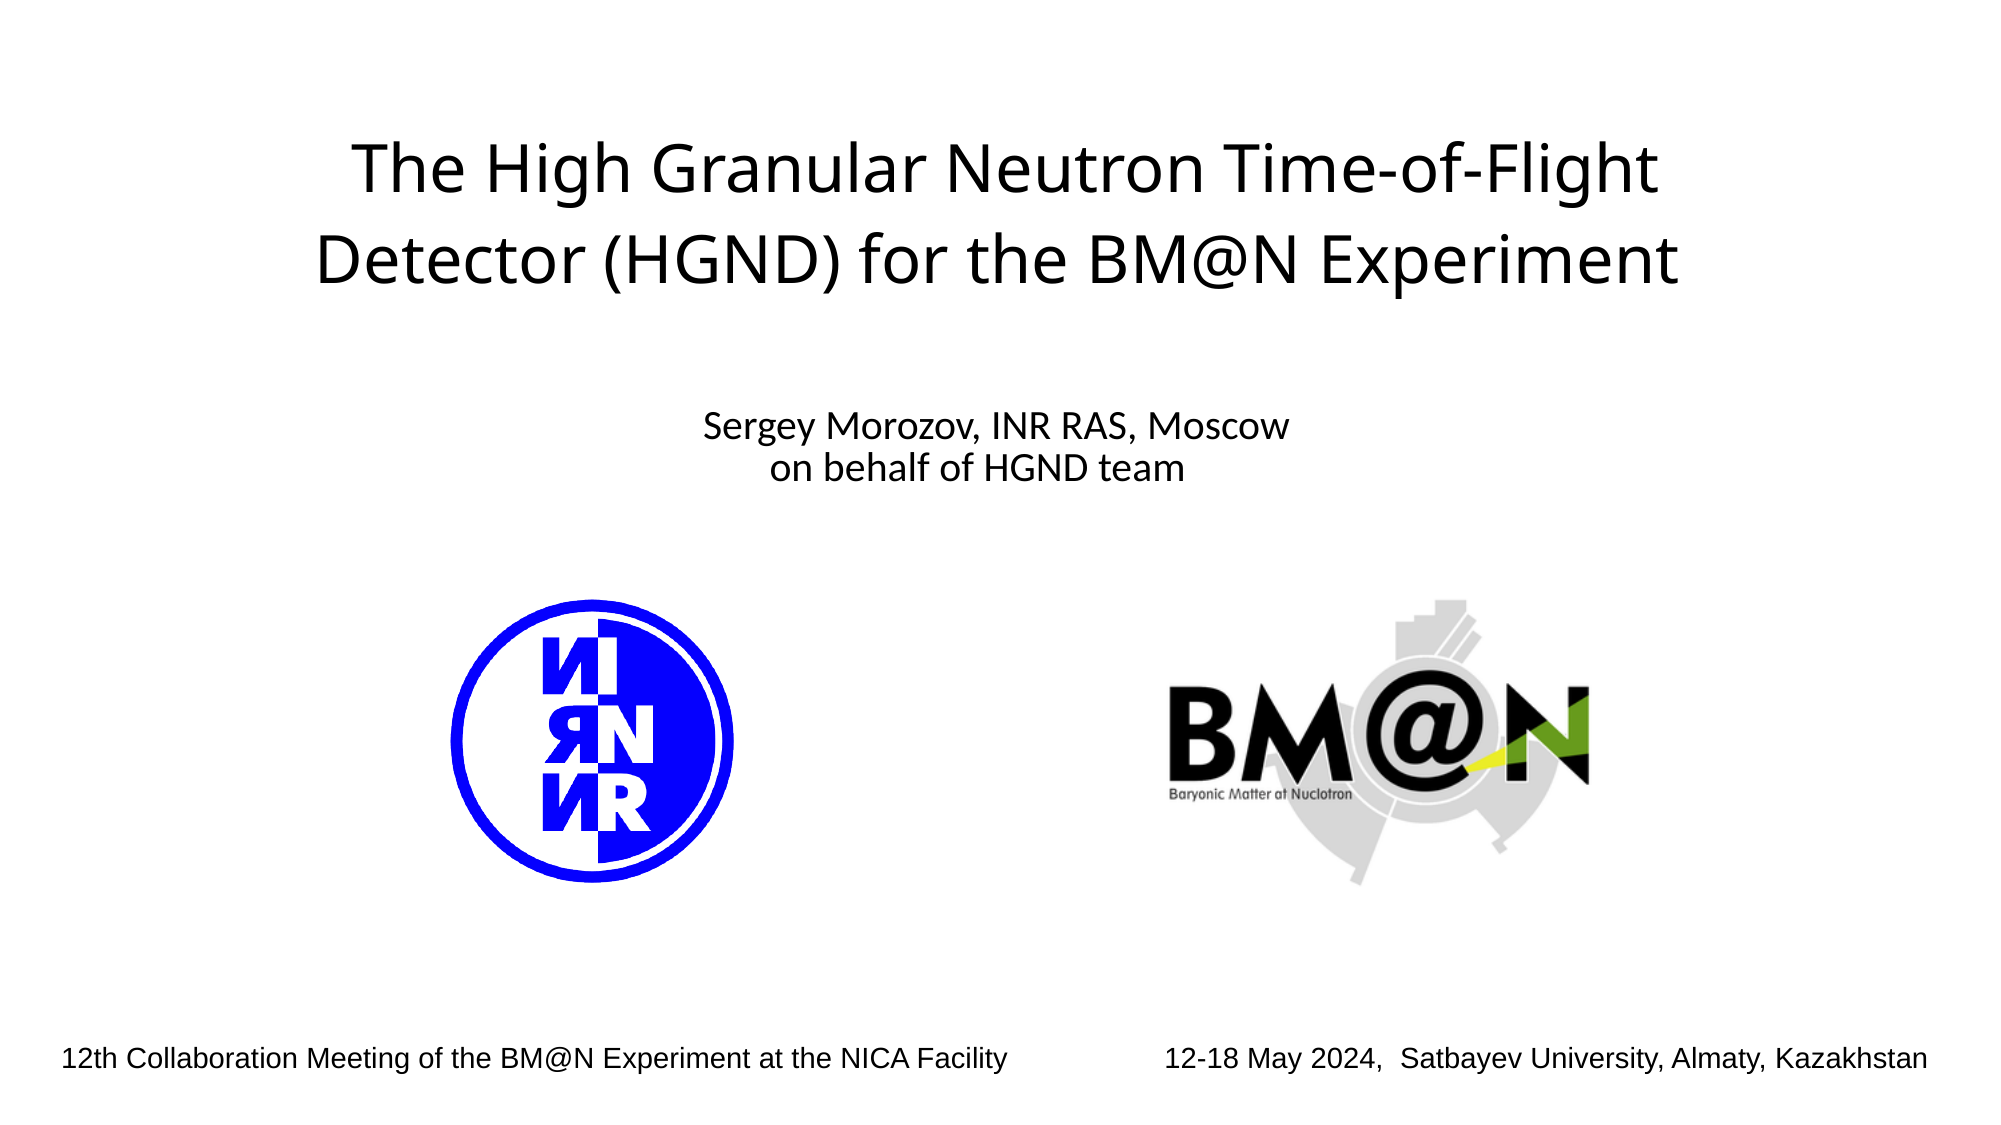

The High Granular Neutron Time-of-Flight
Detector (HGND) for the BM@N Experiment
 Sergey Morozov, INR RAS, Moscow
 on behalf of HGND team
12th Collaboration Meeting of the BM@N Experiment at the NICA Facility 12-18 May 2024, Satbayev University, Almaty, Kazakhstan